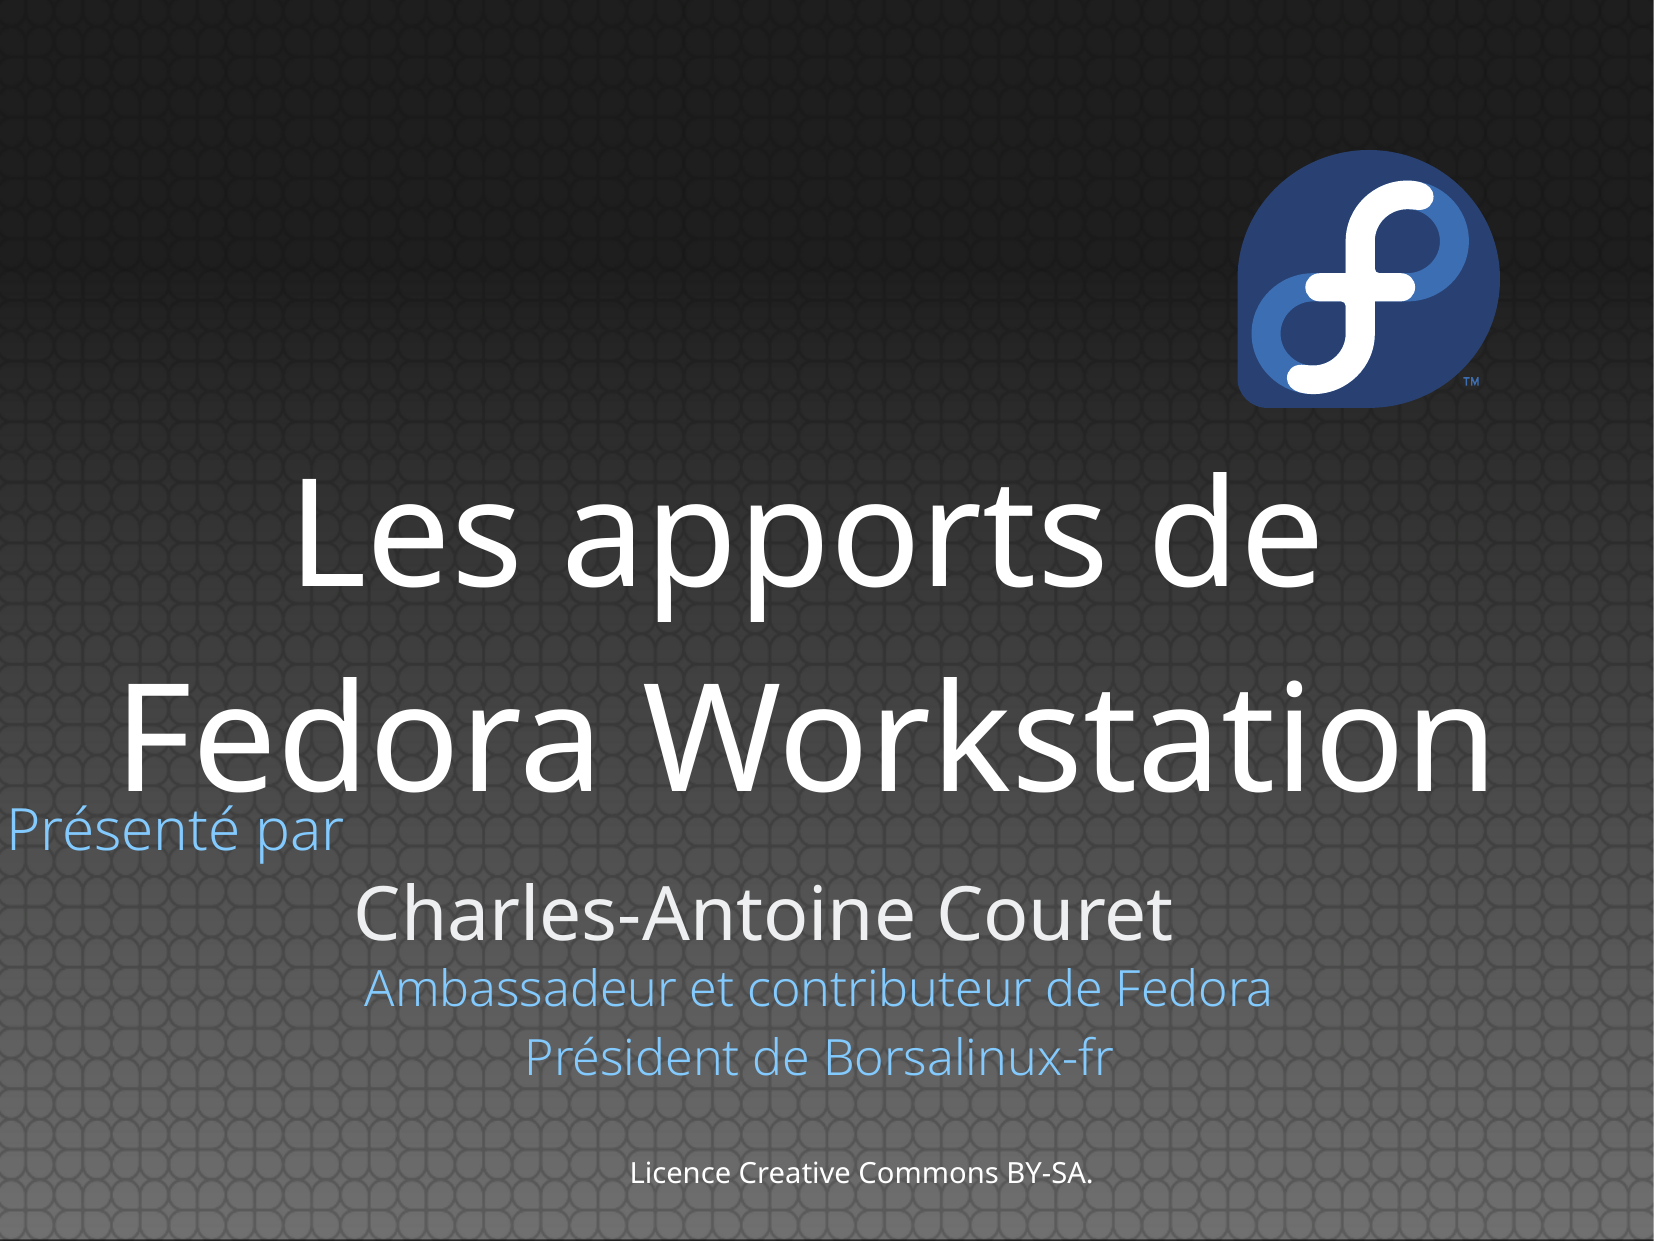

Les apports de
Fedora Workstation
Présenté par
Charles-Antoine Couret
Ambassadeur et contributeur de Fedora
Président de Borsalinux-fr
Licence Creative Commons BY-SA.